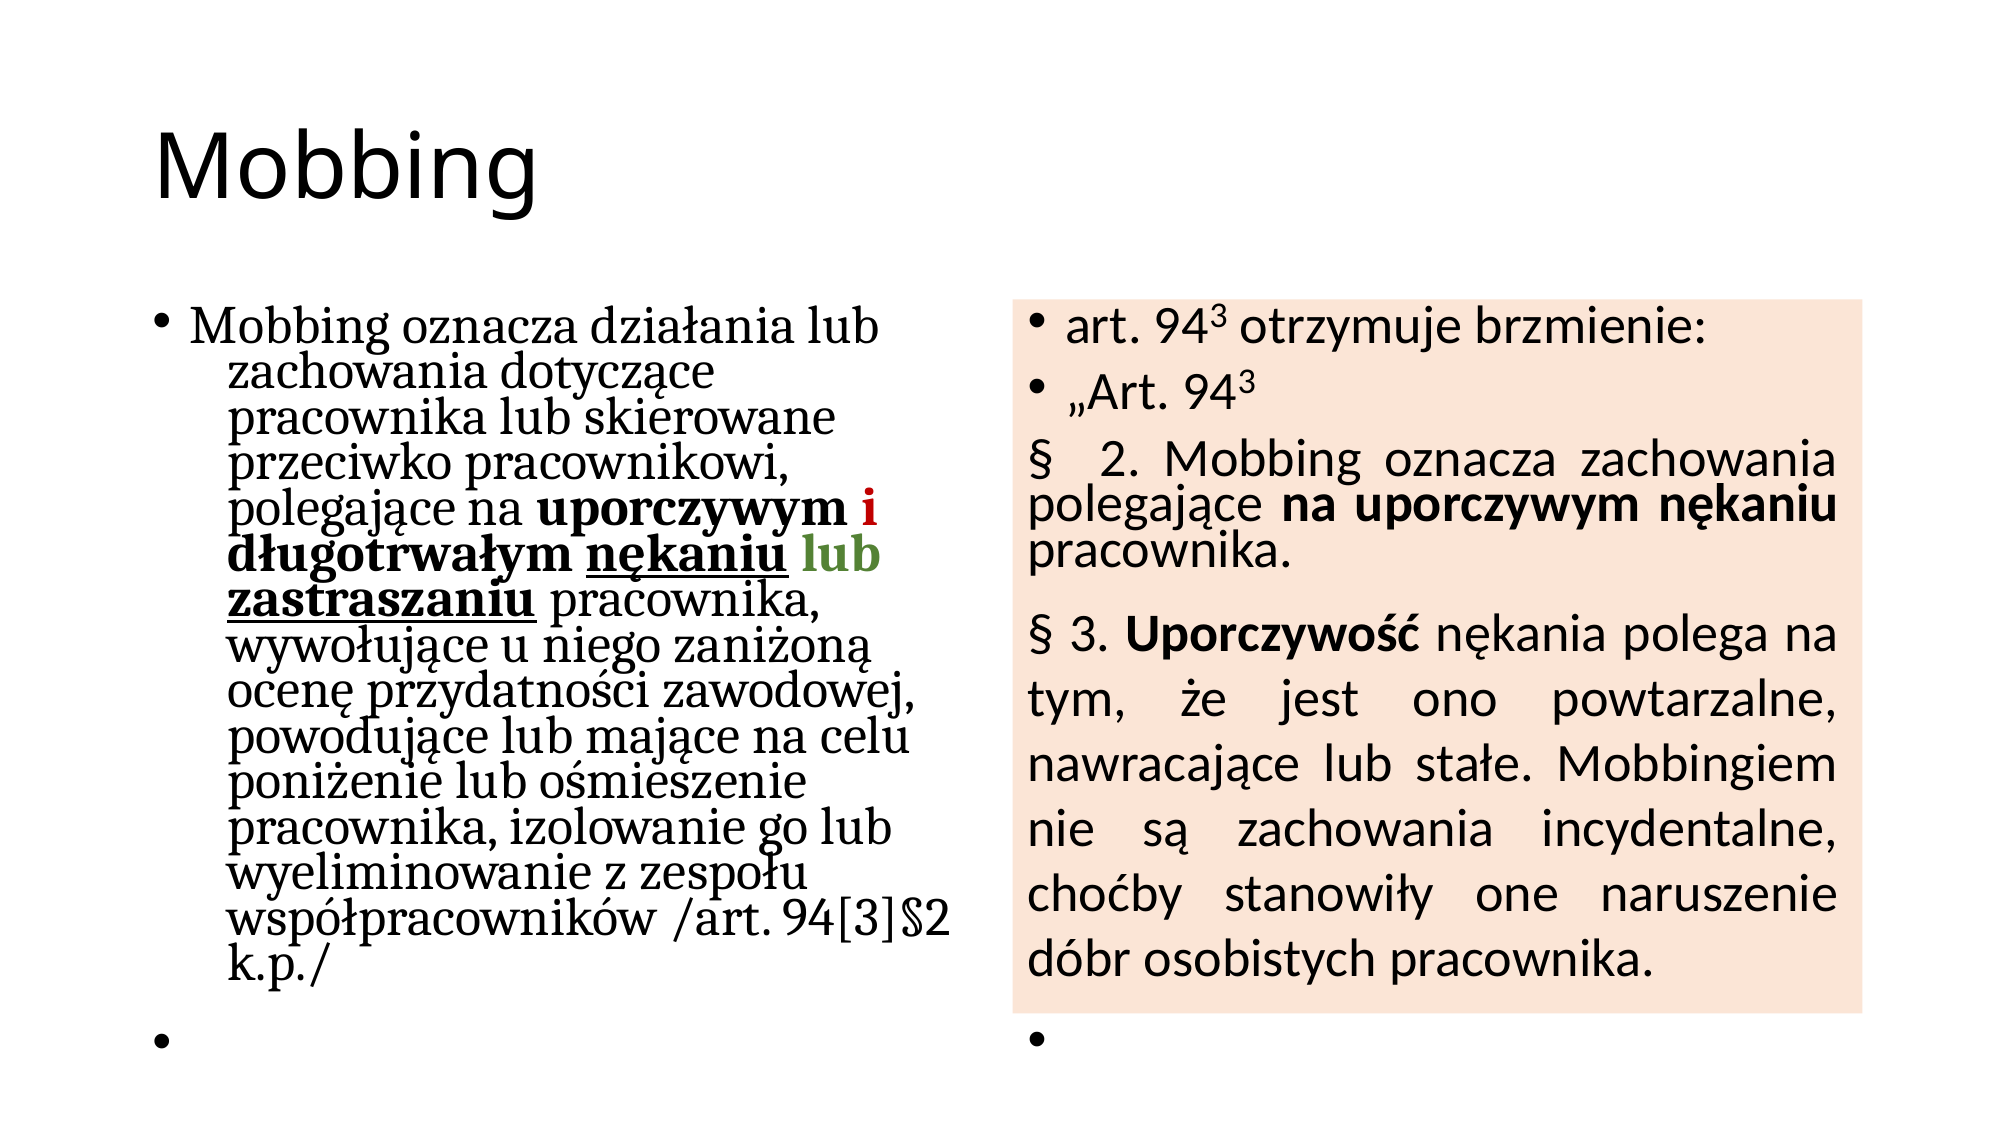

# Mobbing
Mobbing oznacza działania lub zachowania dotyczące pracownika lub skierowane przeciwko pracownikowi, polegające na uporczywym i długotrwałym nękaniu lub zastraszaniu pracownika, wywołujące u niego zaniżoną ocenę przydatności zawodowej, powodujące lub mające na celu poniżenie lub ośmieszenie pracownika, izolowanie go lub wyeliminowanie z zespołu współpracowników /art. 94[3]§2 k.p./
art. 943 otrzymuje brzmienie:
„Art. 943
§ 2. Mobbing oznacza zachowania polegające na uporczywym nękaniu pracownika.
§ 3. Uporczywość nękania polega na tym, że jest ono powtarzalne, nawracające lub stałe. Mobbingiem nie są zachowania incydentalne, choćby stanowiły one naruszenie dóbr osobistych pracownika.